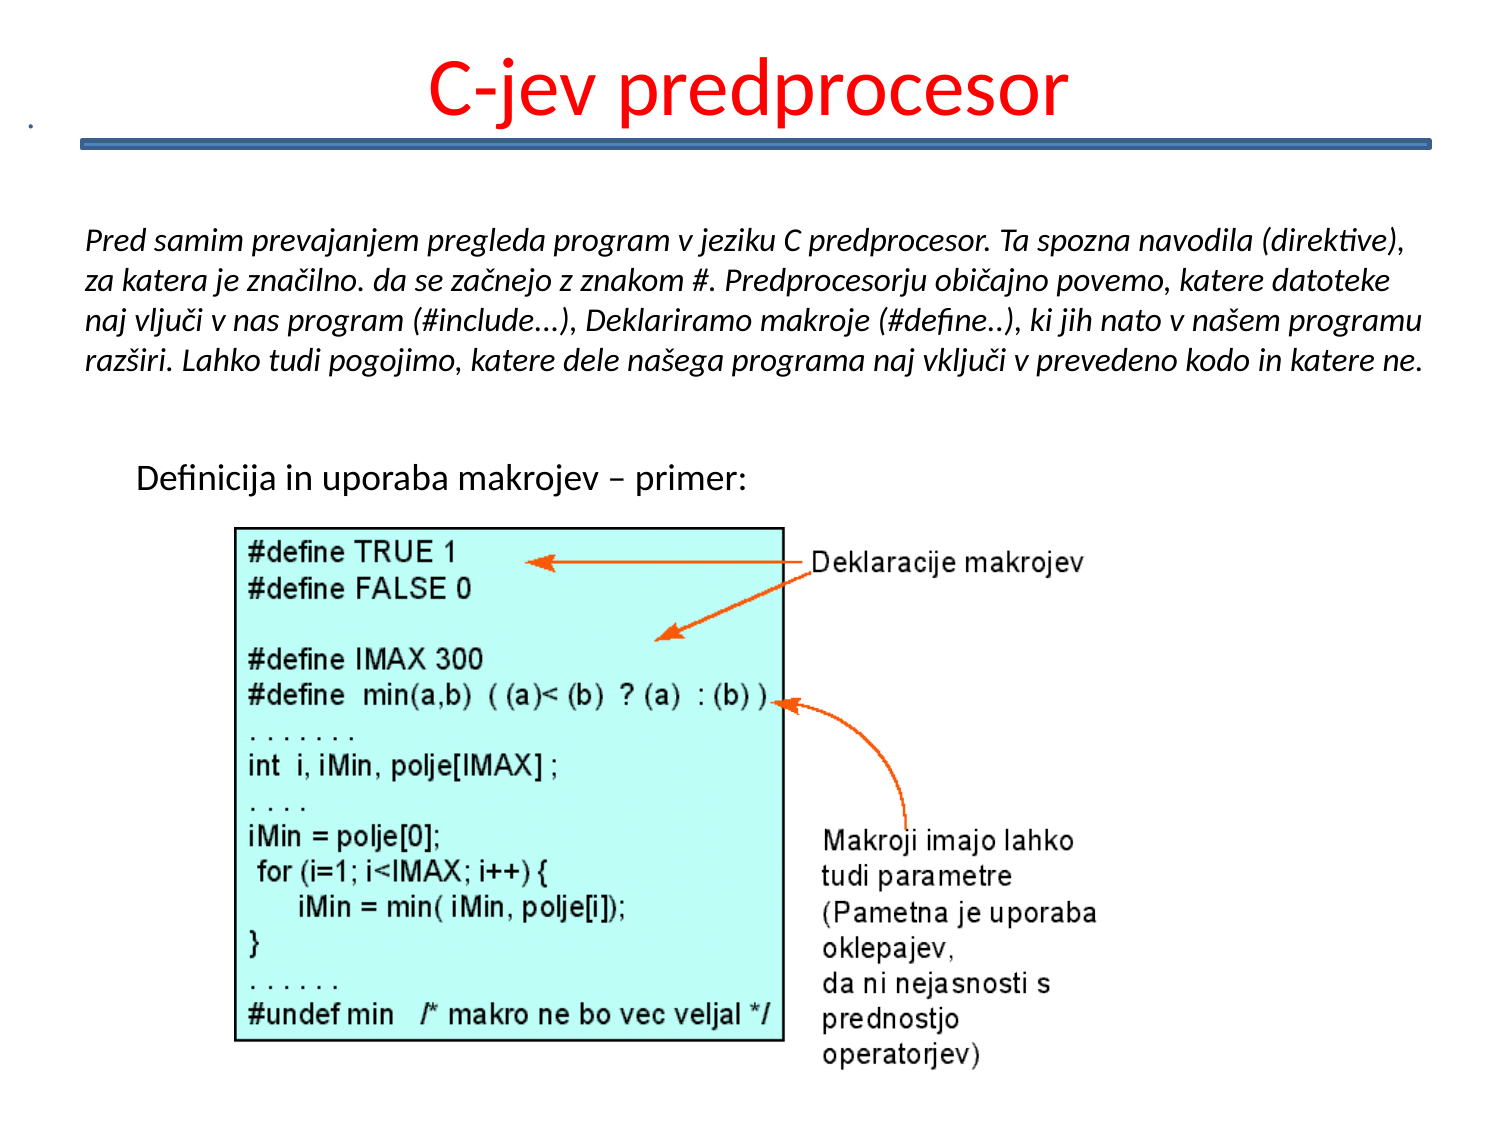

# C-jev predprocesor
Pred samim prevajanjem pregleda program v jeziku C predprocesor. Ta spozna navodila (direktive), za katera je značilno. da se začnejo z znakom #. Predprocesorju običajno povemo, katere datoteke naj vljuči v nas program (#include...), Deklariramo makroje (#define..), ki jih nato v našem programu razširi. Lahko tudi pogojimo, katere dele našega programa naj vključi v prevedeno kodo in katere ne.
Definicija in uporaba makrojev – primer: